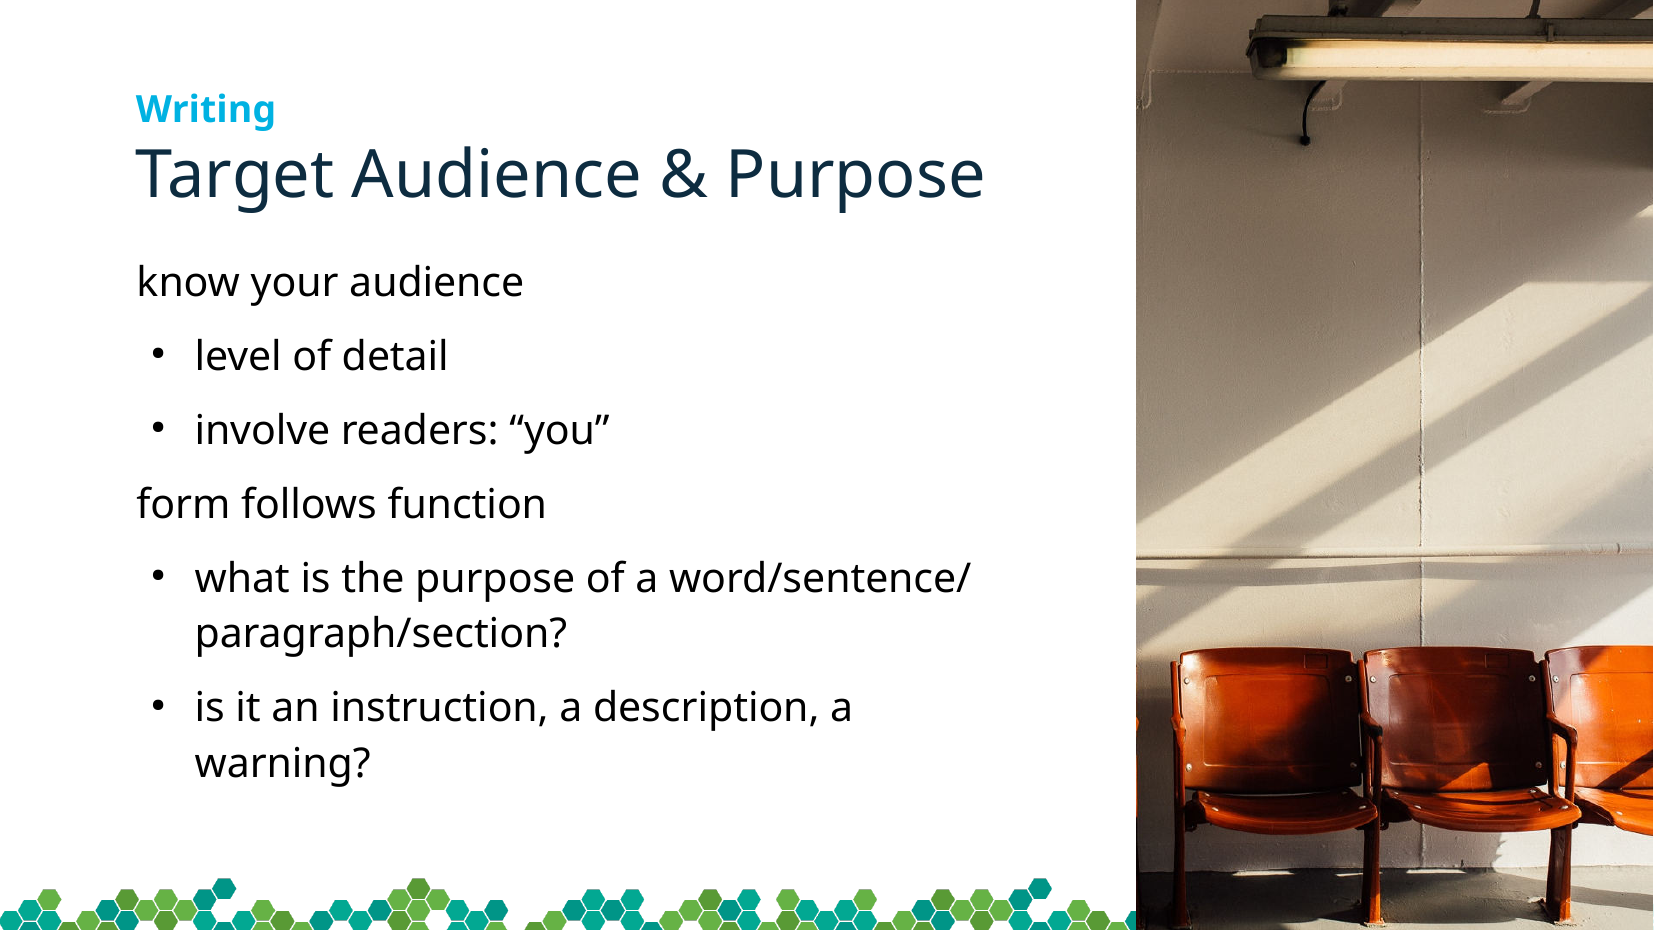

# Writing Target Audience & Purpose
know your audience
level of detail
involve readers: “you”
form follows function
what is the purpose of a word/sentence/
paragraph/section?
is it an instruction, a description, a
warning?